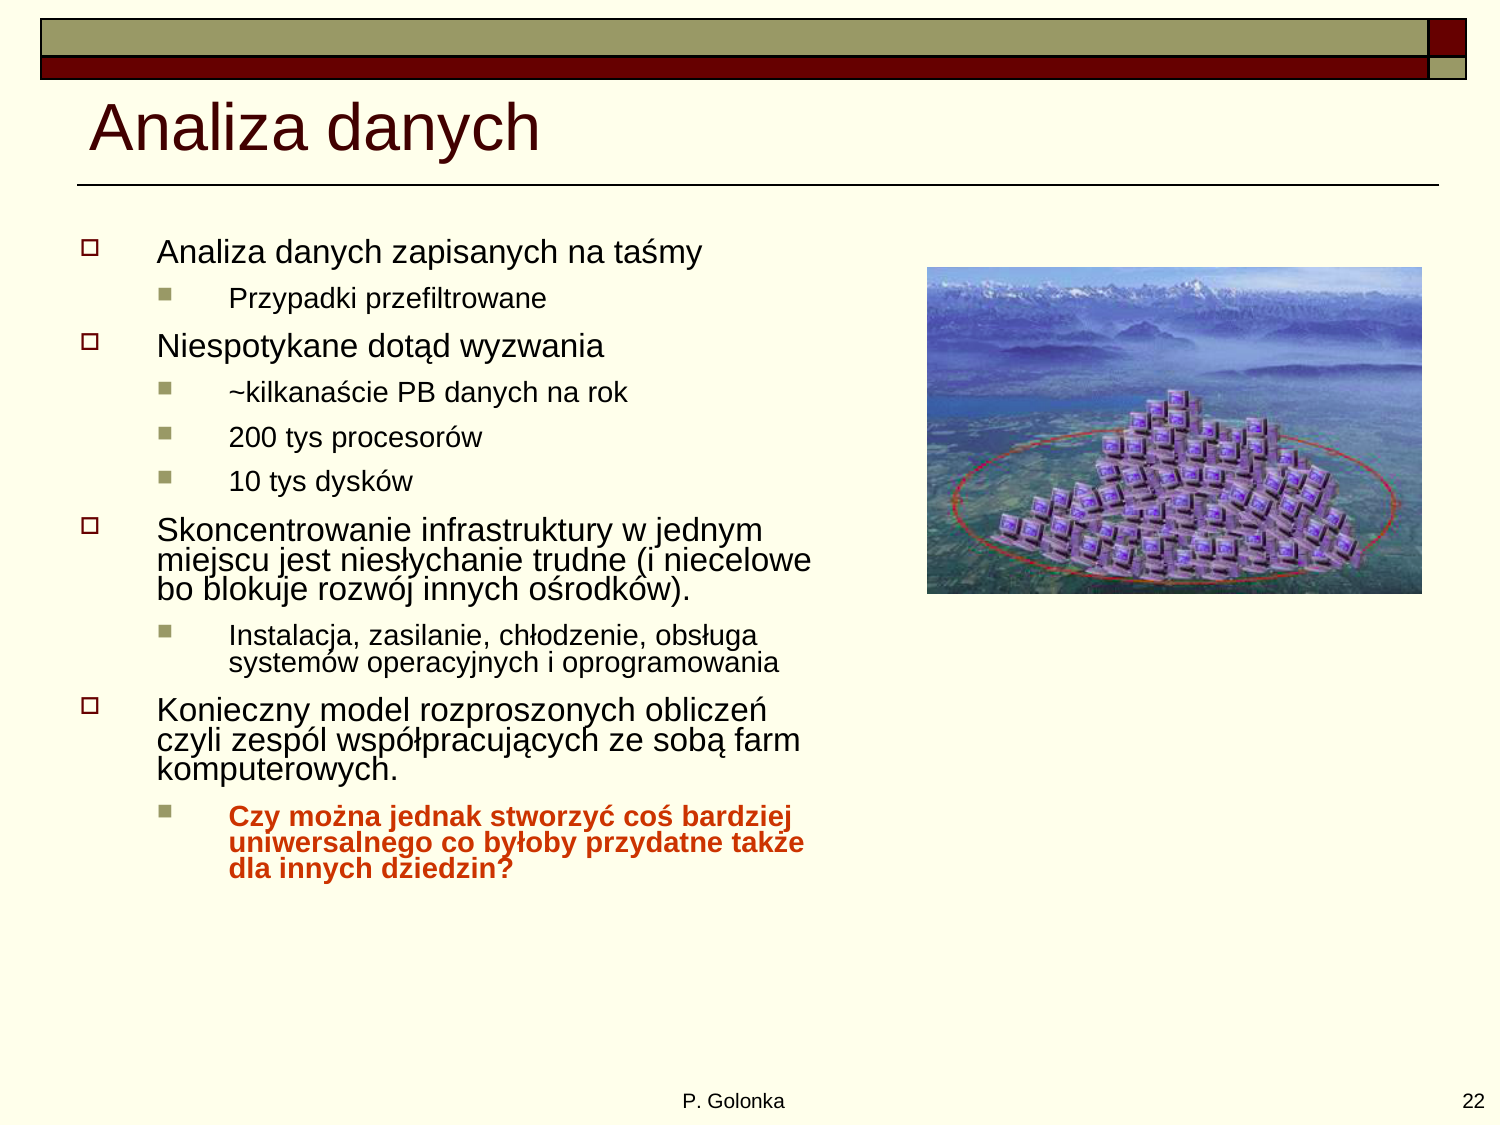

# Analiza danych
Analiza danych zapisanych na taśmy
Przypadki przefiltrowane
Niespotykane dotąd wyzwania
~kilkanaście PB danych na rok
200 tys procesorów
10 tys dysków
Skoncentrowanie infrastruktury w jednym miejscu jest niesłychanie trudne (i niecelowe bo blokuje rozwój innych ośrodków).
Instalacja, zasilanie, chłodzenie, obsługa systemów operacyjnych i oprogramowania
Konieczny model rozproszonych obliczeń czyli zespól współpracujących ze sobą farm komputerowych.
Czy można jednak stworzyć coś bardziej uniwersalnego co byłoby przydatne także dla innych dziedzin?
P. Golonka
22